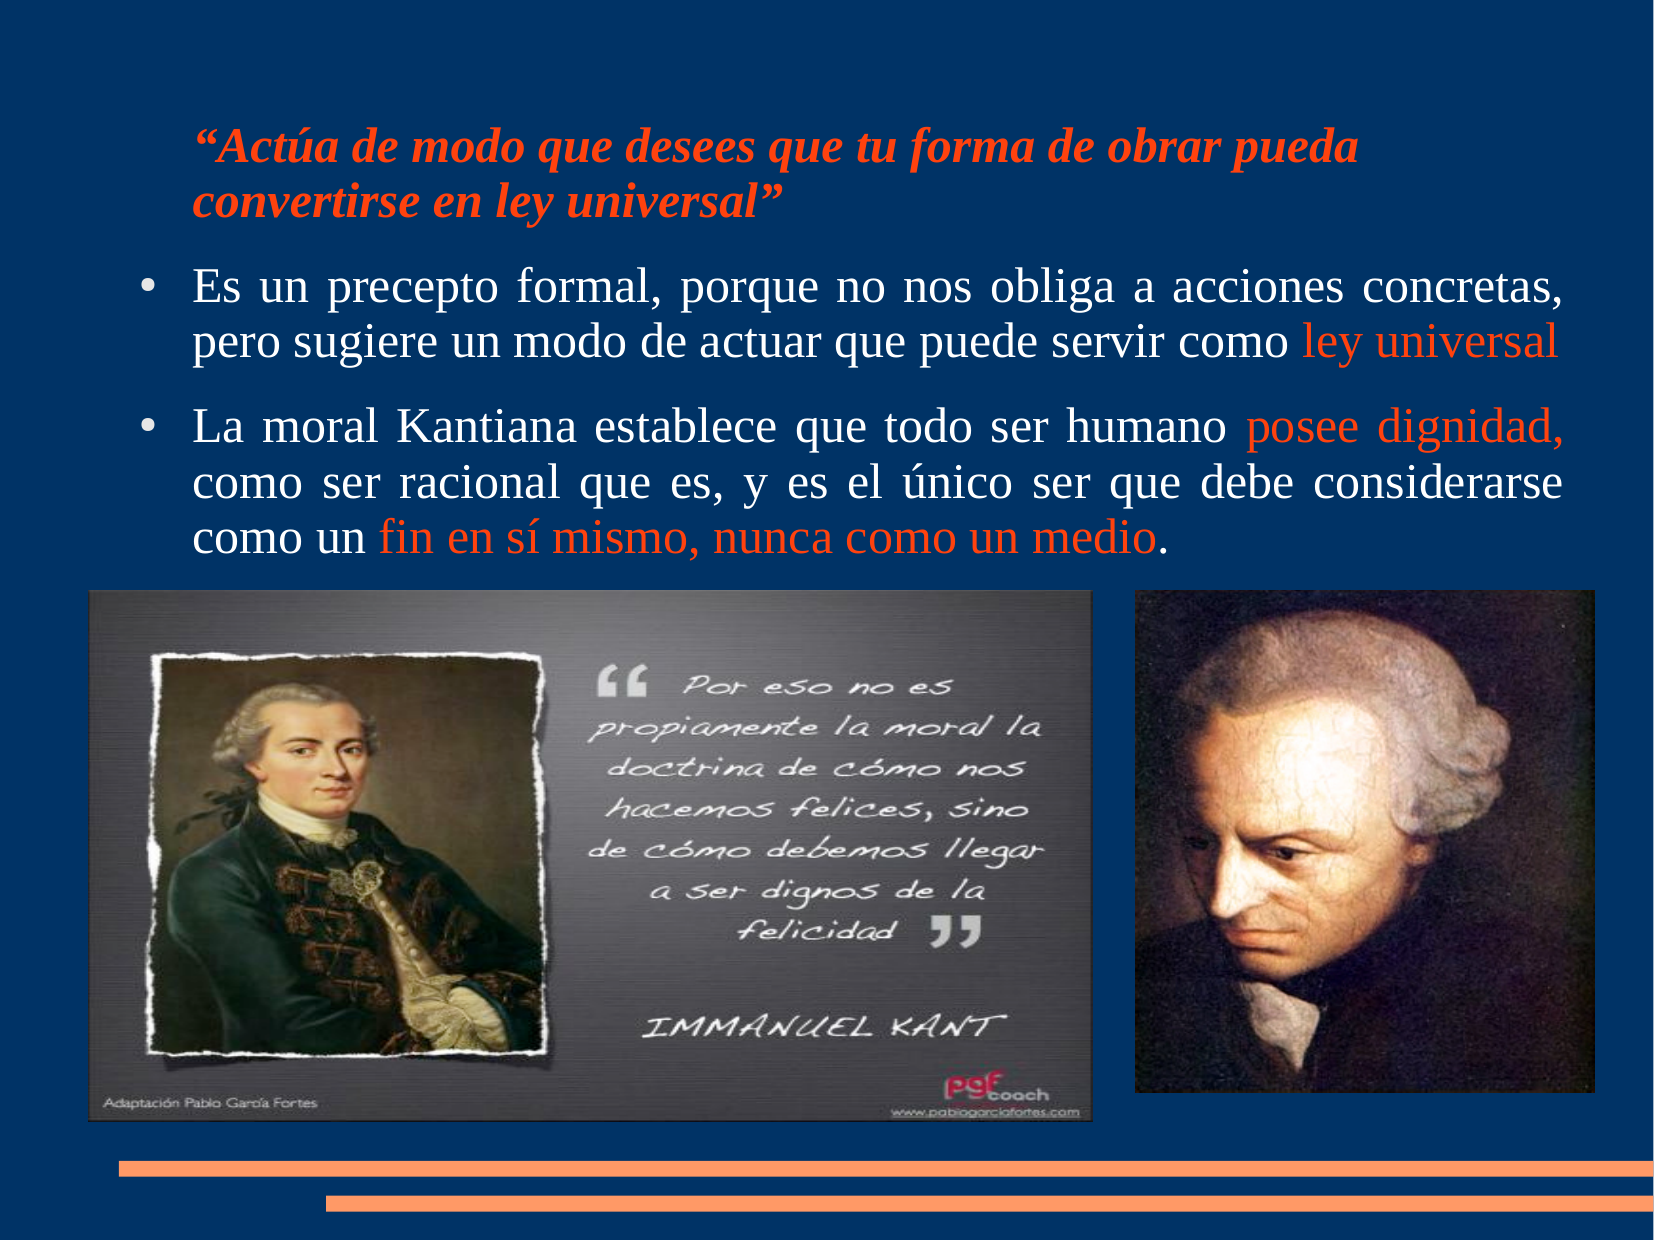

# “Actúa de modo que desees que tu forma de obrar pueda convertirse en ley universal”
Es un precepto formal, porque no nos obliga a acciones concretas, pero sugiere un modo de actuar que puede servir como ley universal
La moral Kantiana establece que todo ser humano posee dignidad, como ser racional que es, y es el único ser que debe considerarse como un fin en sí mismo, nunca como un medio.